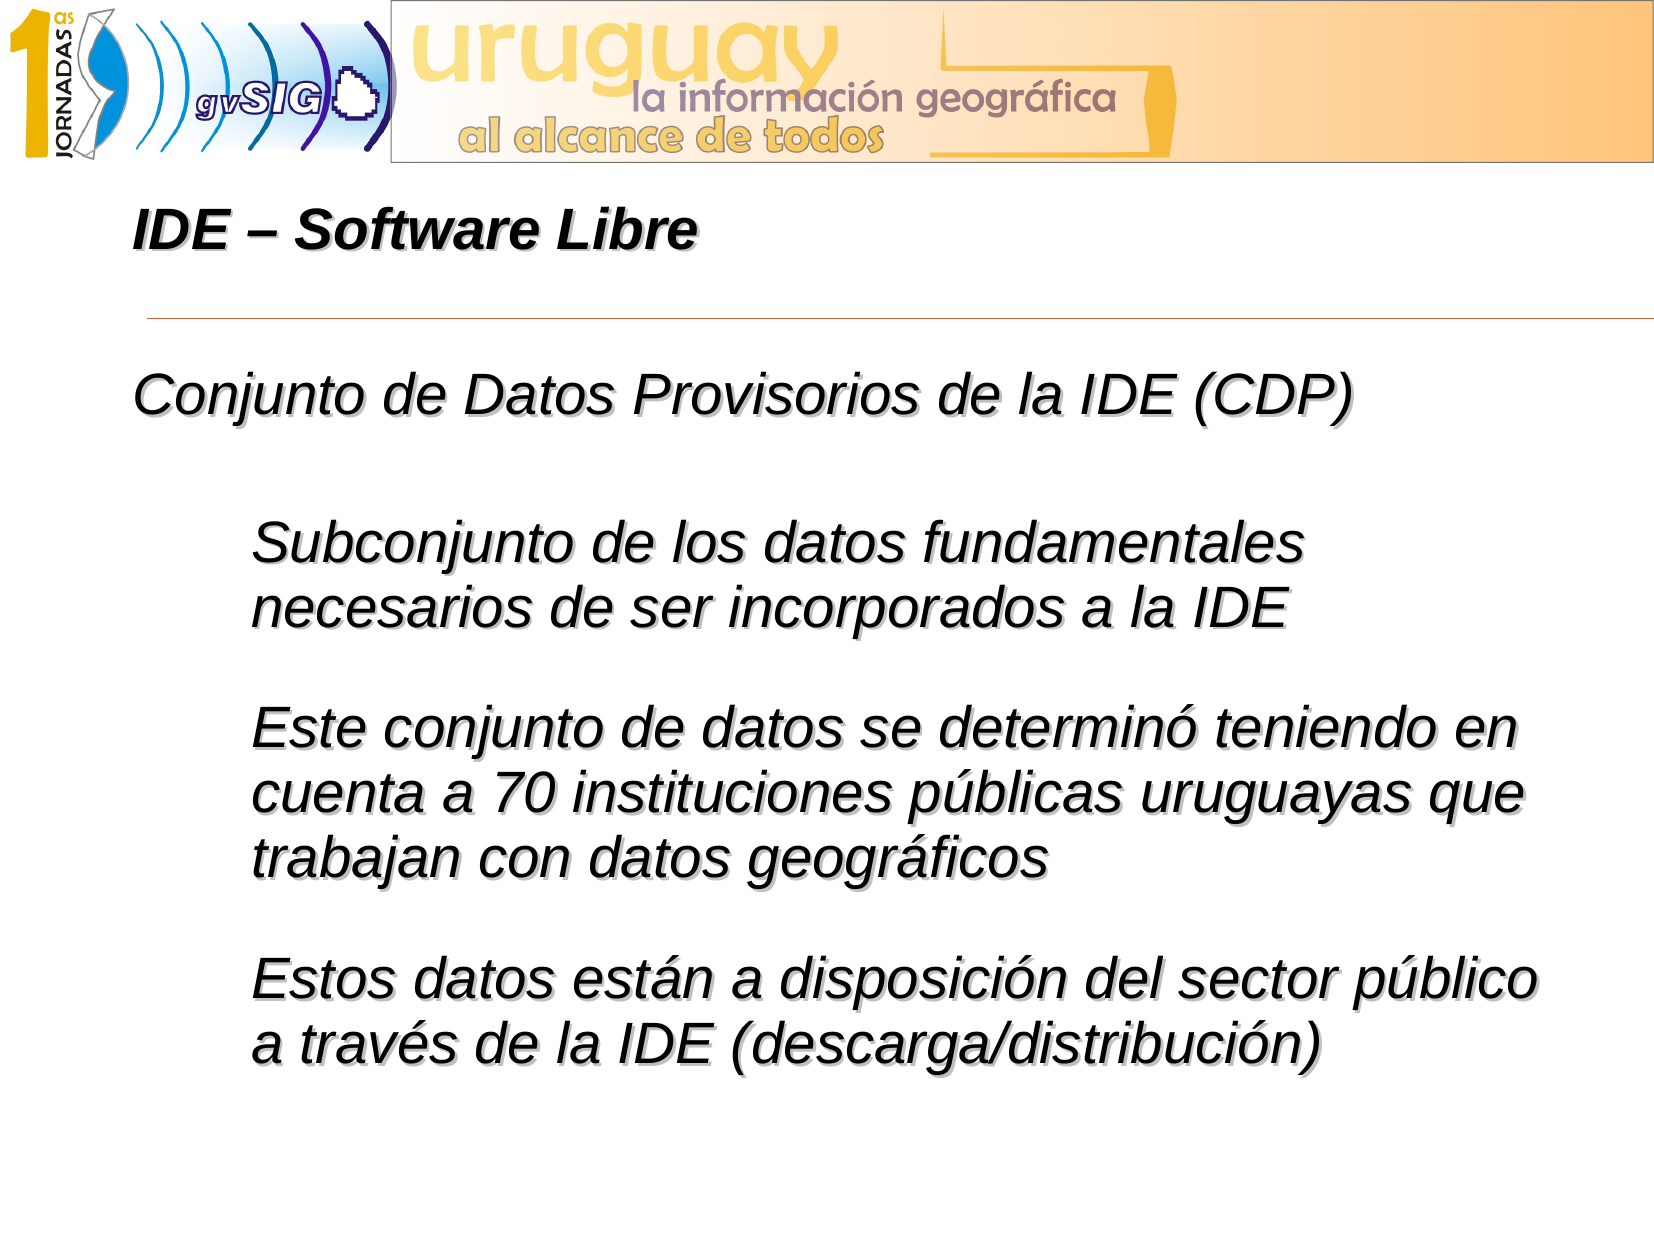

IDE – Software Libre
Conjunto de Datos Provisorios de la IDE (CDP)
Subconjunto de los datos fundamentales necesarios de ser incorporados a la IDE
Este conjunto de datos se determinó teniendo en cuenta a 70 instituciones públicas uruguayas que trabajan con datos geográficos
Estos datos están a disposición del sector público a través de la IDE (descarga/distribución)